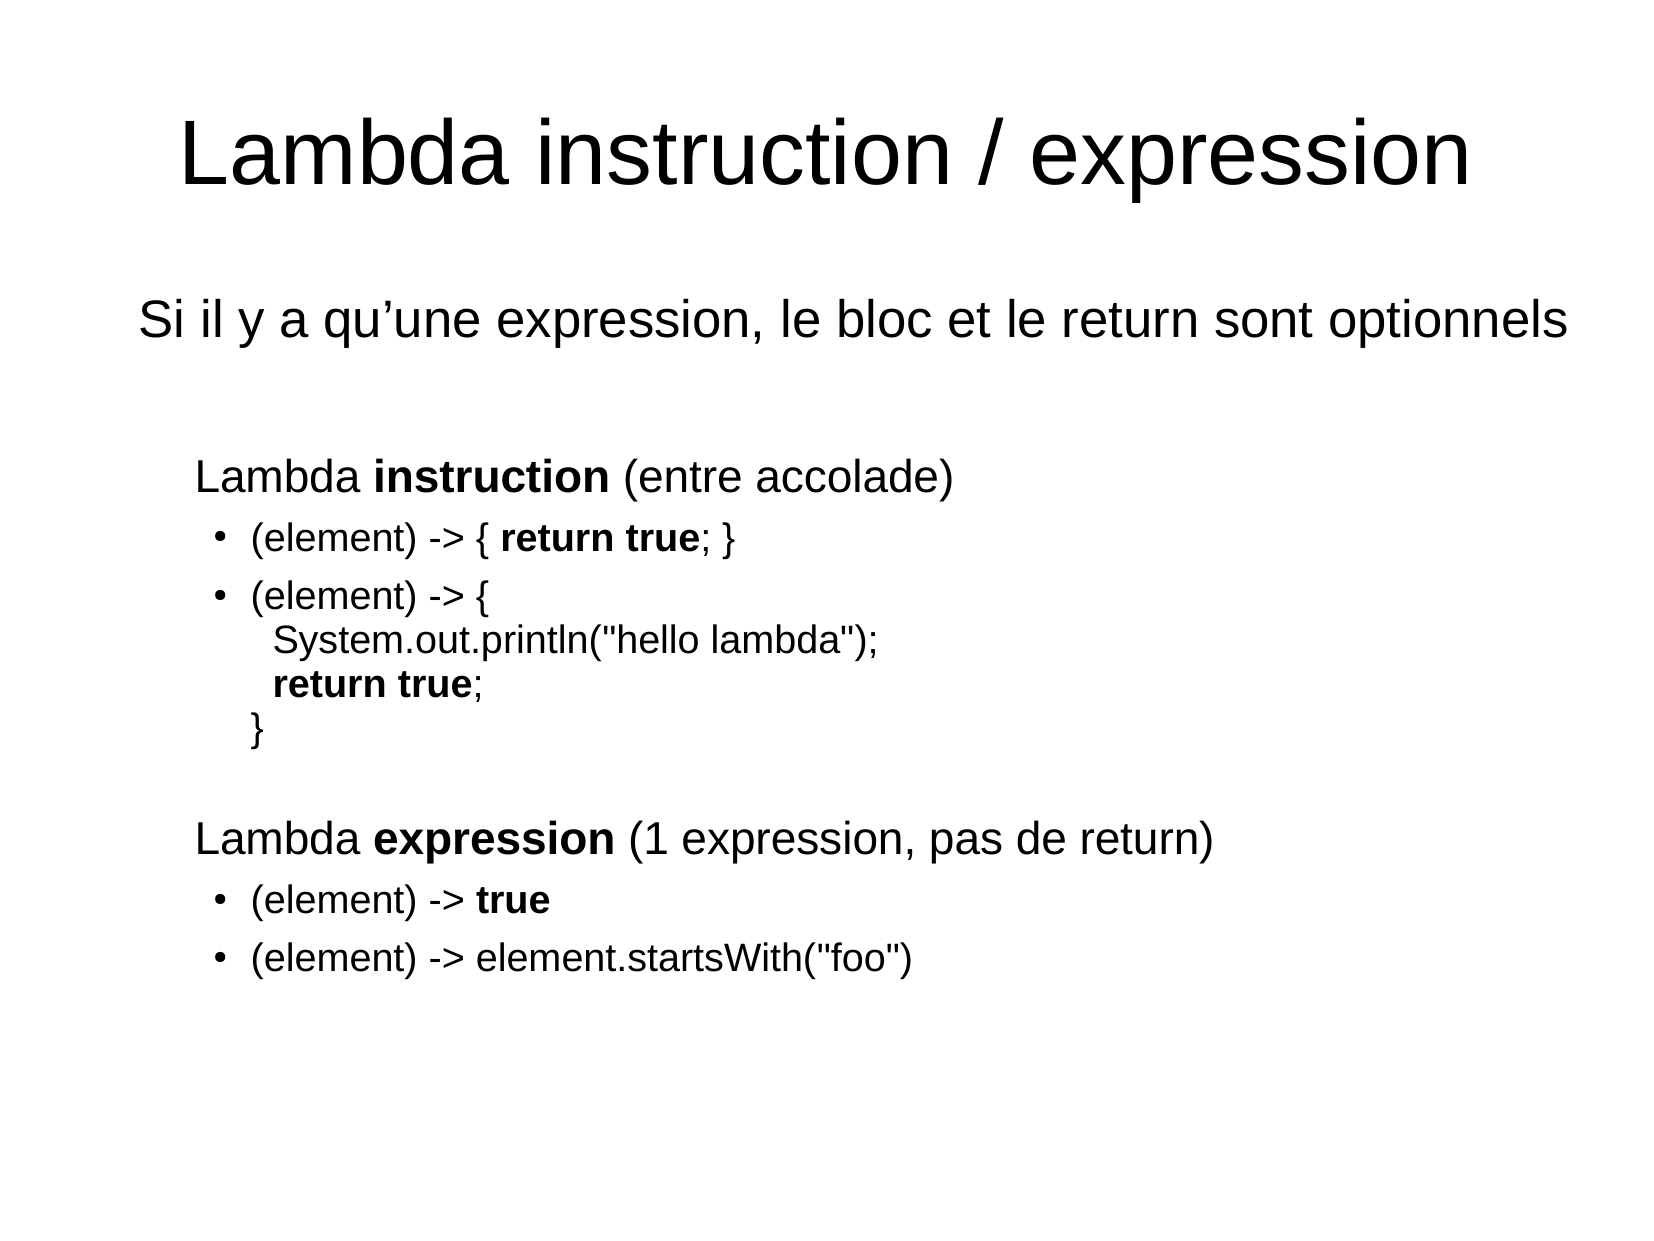

# Lambda instruction / expression
Si il y a qu’une expression, le bloc et le return sont optionnels
Lambda instruction (entre accolade)
(element) -> { return true; }
(element) -> {
 System.out.println("hello lambda");
 return true;
}
Lambda expression (1 expression, pas de return)
(element) -> true
(element) -> element.startsWith("foo")